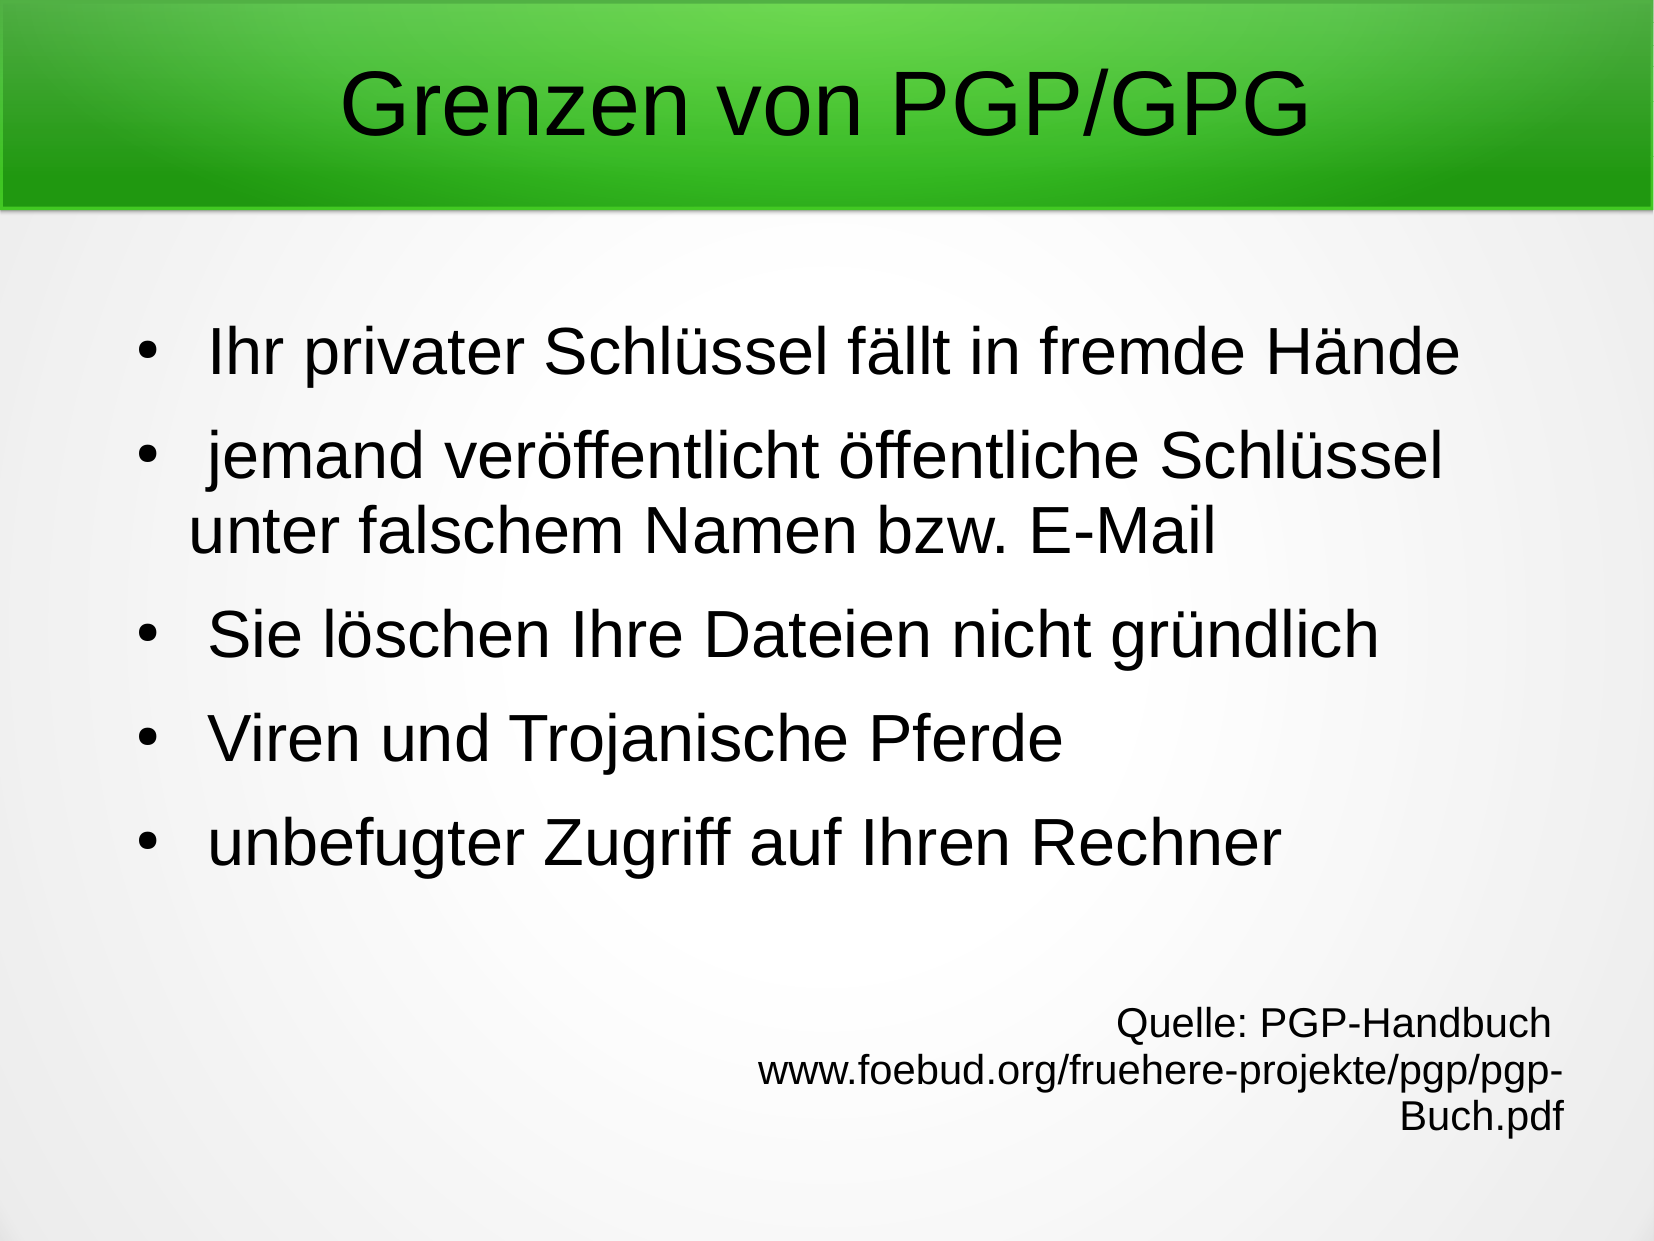

# Grenzen von PGP/GPG
 Ihr privater Schlüssel fällt in fremde Hände
 jemand veröffentlicht öffentliche Schlüssel unter falschem Namen bzw. E-Mail
 Sie löschen Ihre Dateien nicht gründlich
 Viren und Trojanische Pferde
 unbefugter Zugriff auf Ihren Rechner
Quelle: PGP-Handbuch
www.foebud.org/fruehere-projekte/pgp/pgp-Buch.pdf